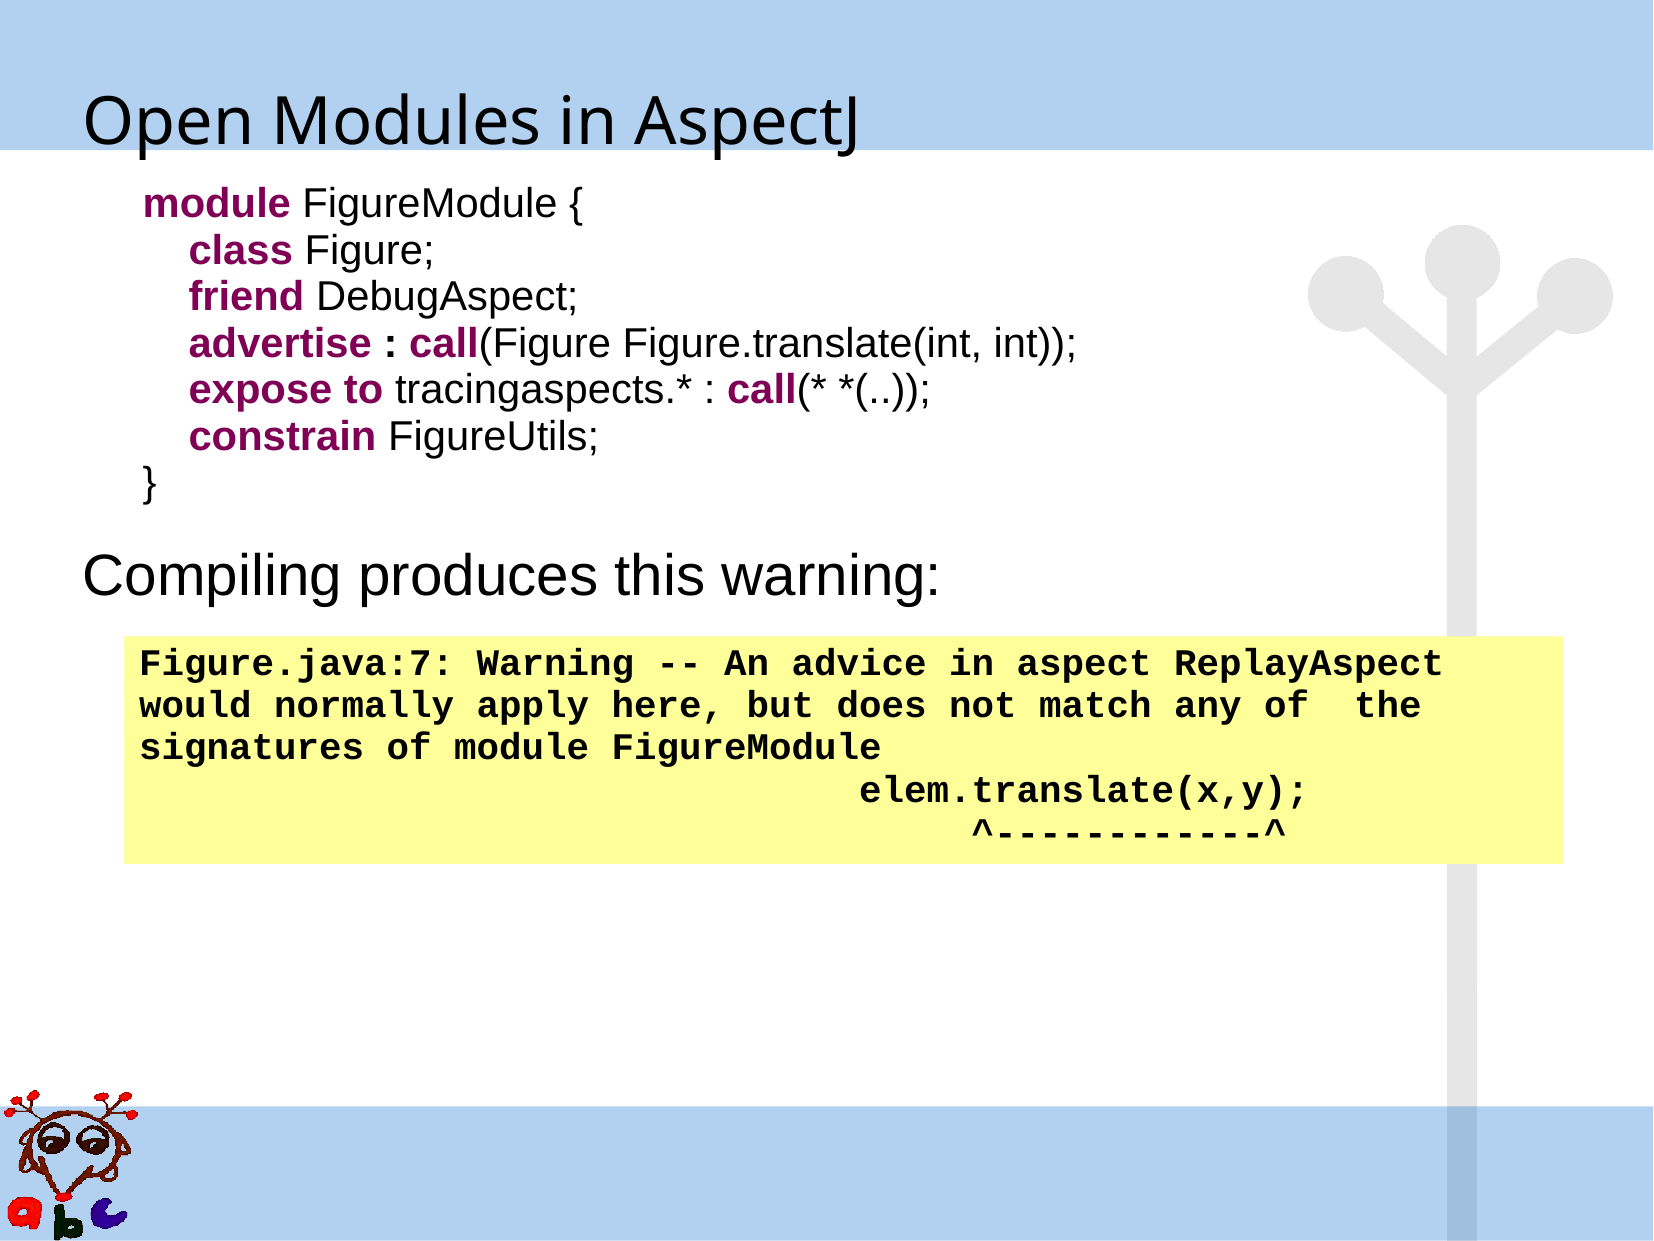

# Open Modules in AspectJ
module FigureModule {
 class Figure;
 friend DebugAspect;
 advertise : call(Figure Figure.translate(int, int));
 expose to tracingaspects.* : call(* *(..));
 constrain FigureUtils;
}
Compiling produces this warning:
Figure.java:7: Warning -- An advice in aspect ReplayAspect would normally apply here, but does not match any of the signatures of module FigureModule
 elem.translate(x,y);
 ^------------^